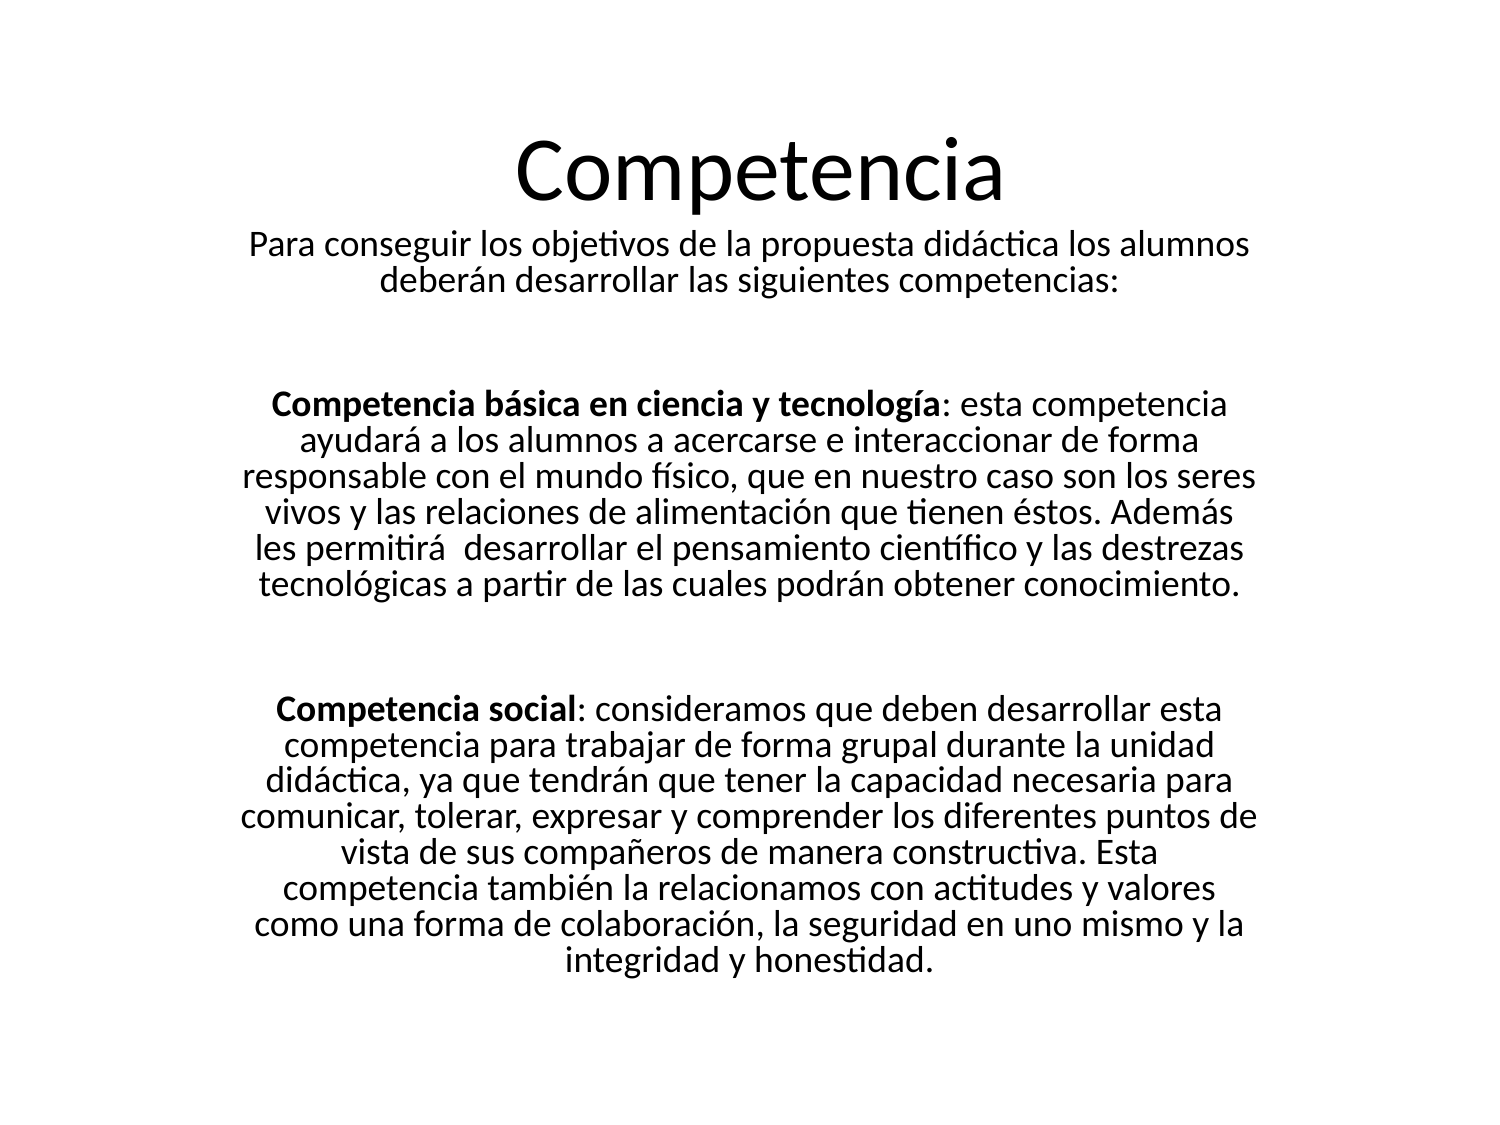

# Competencia
Para conseguir los objetivos de la propuesta didáctica los alumnos deberán desarrollar las siguientes competencias:
Competencia básica en ciencia y tecnología: esta competencia ayudará a los alumnos a acercarse e interaccionar de forma responsable con el mundo físico, que en nuestro caso son los seres vivos y las relaciones de alimentación que tienen éstos. Además les permitirá  desarrollar el pensamiento científico y las destrezas tecnológicas a partir de las cuales podrán obtener conocimiento.
Competencia social: consideramos que deben desarrollar esta competencia para trabajar de forma grupal durante la unidad didáctica, ya que tendrán que tener la capacidad necesaria para comunicar, tolerar, expresar y comprender los diferentes puntos de vista de sus compañeros de manera constructiva. Esta competencia también la relacionamos con actitudes y valores como una forma de colaboración, la seguridad en uno mismo y la integridad y honestidad.